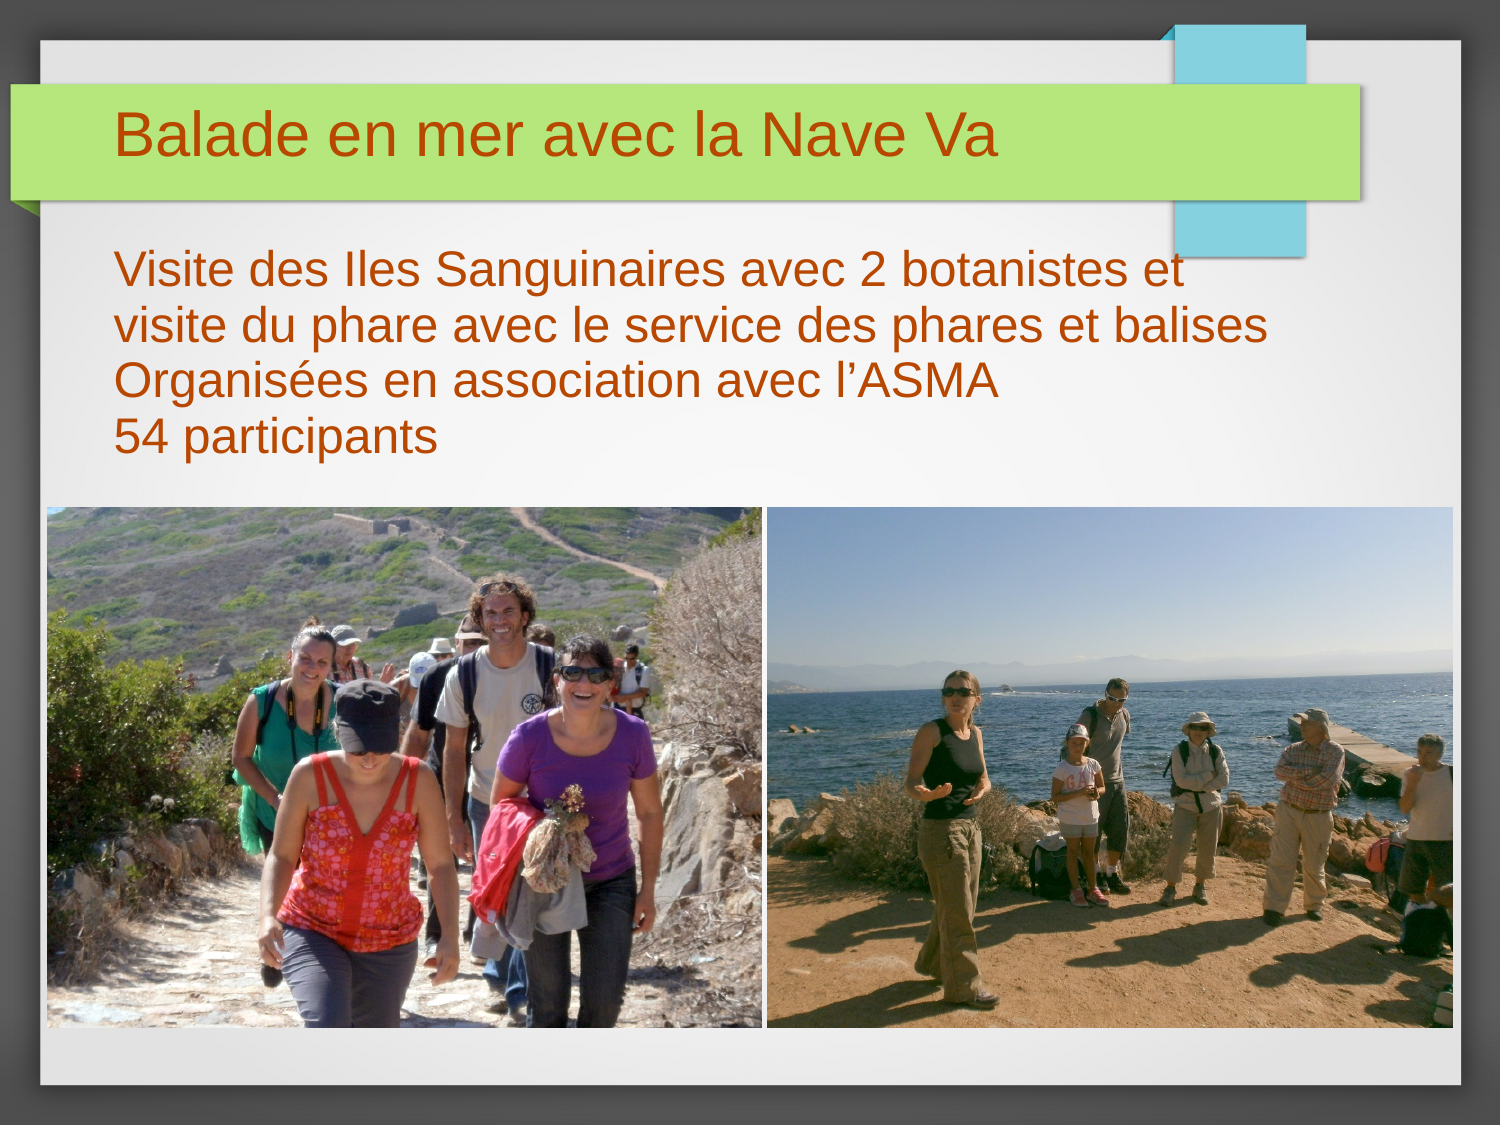

# Balade en mer avec la Nave Va Visite des Iles Sanguinaires avec 2 botanistes et visite du phare avec le service des phares et balises Organisées en association avec l’ASMA 54 participants